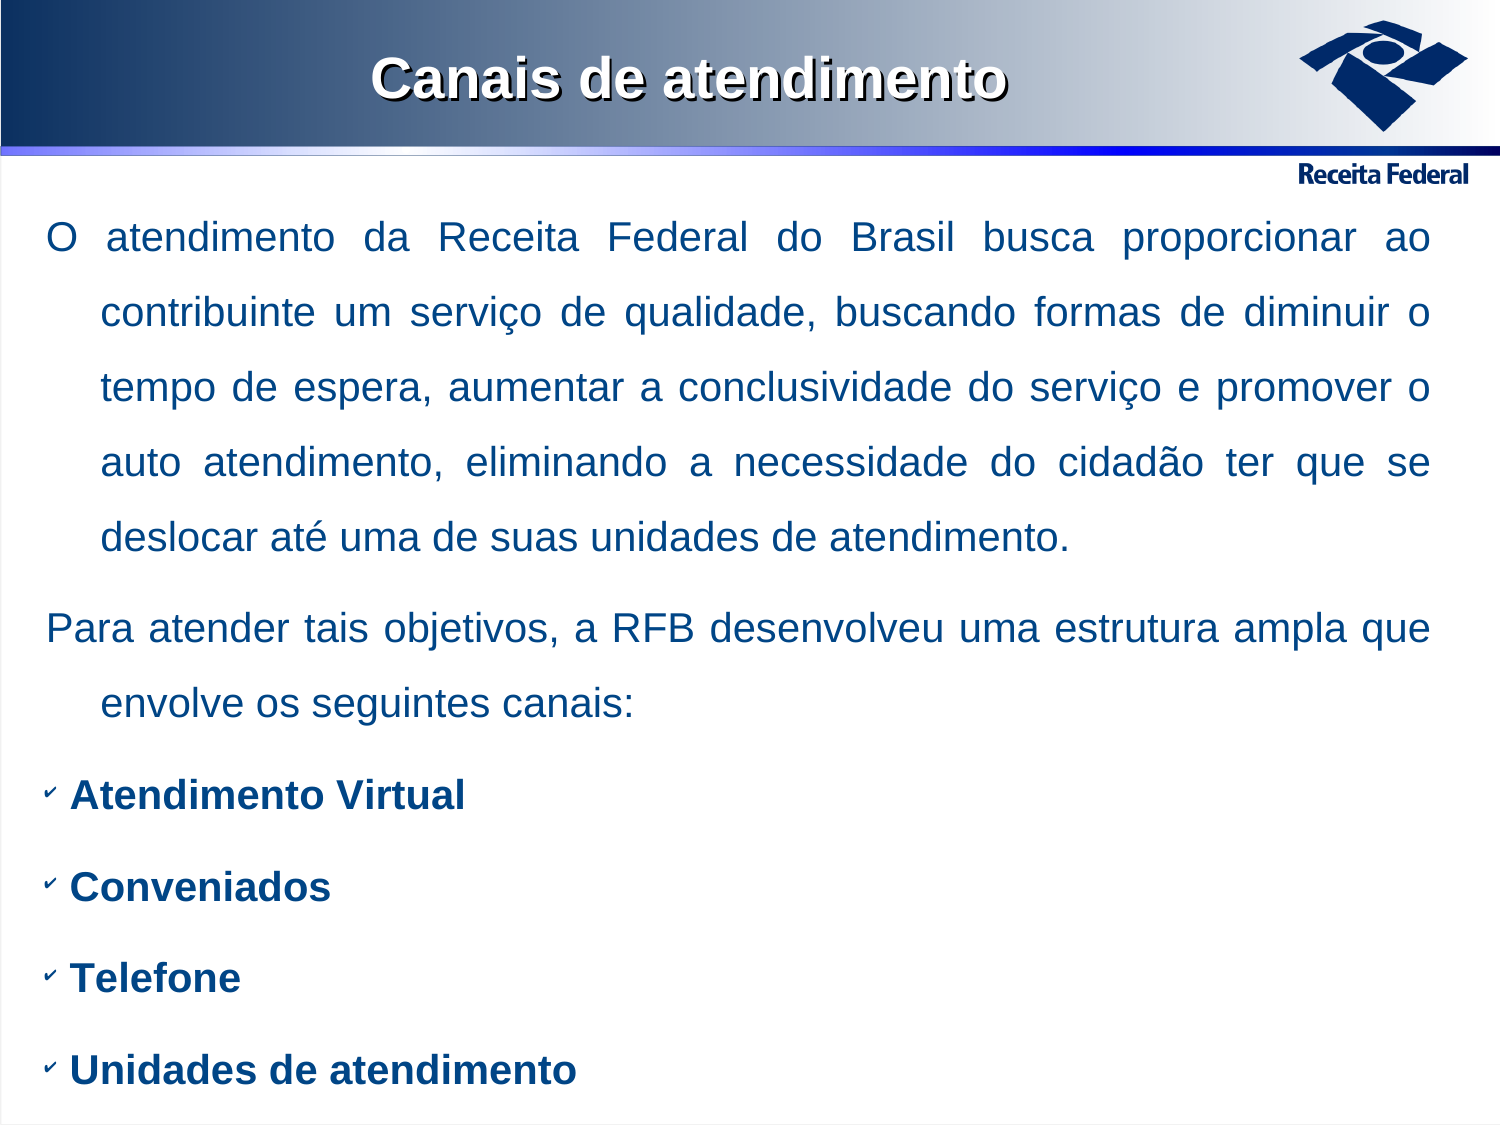

# Canais de atendimento
O atendimento da Receita Federal do Brasil busca proporcionar ao contribuinte um serviço de qualidade, buscando formas de diminuir o tempo de espera, aumentar a conclusividade do serviço e promover o auto atendimento, eliminando a necessidade do cidadão ter que se deslocar até uma de suas unidades de atendimento.
Para atender tais objetivos, a RFB desenvolveu uma estrutura ampla que envolve os seguintes canais:
 Atendimento Virtual
 Conveniados
 Telefone
 Unidades de atendimento